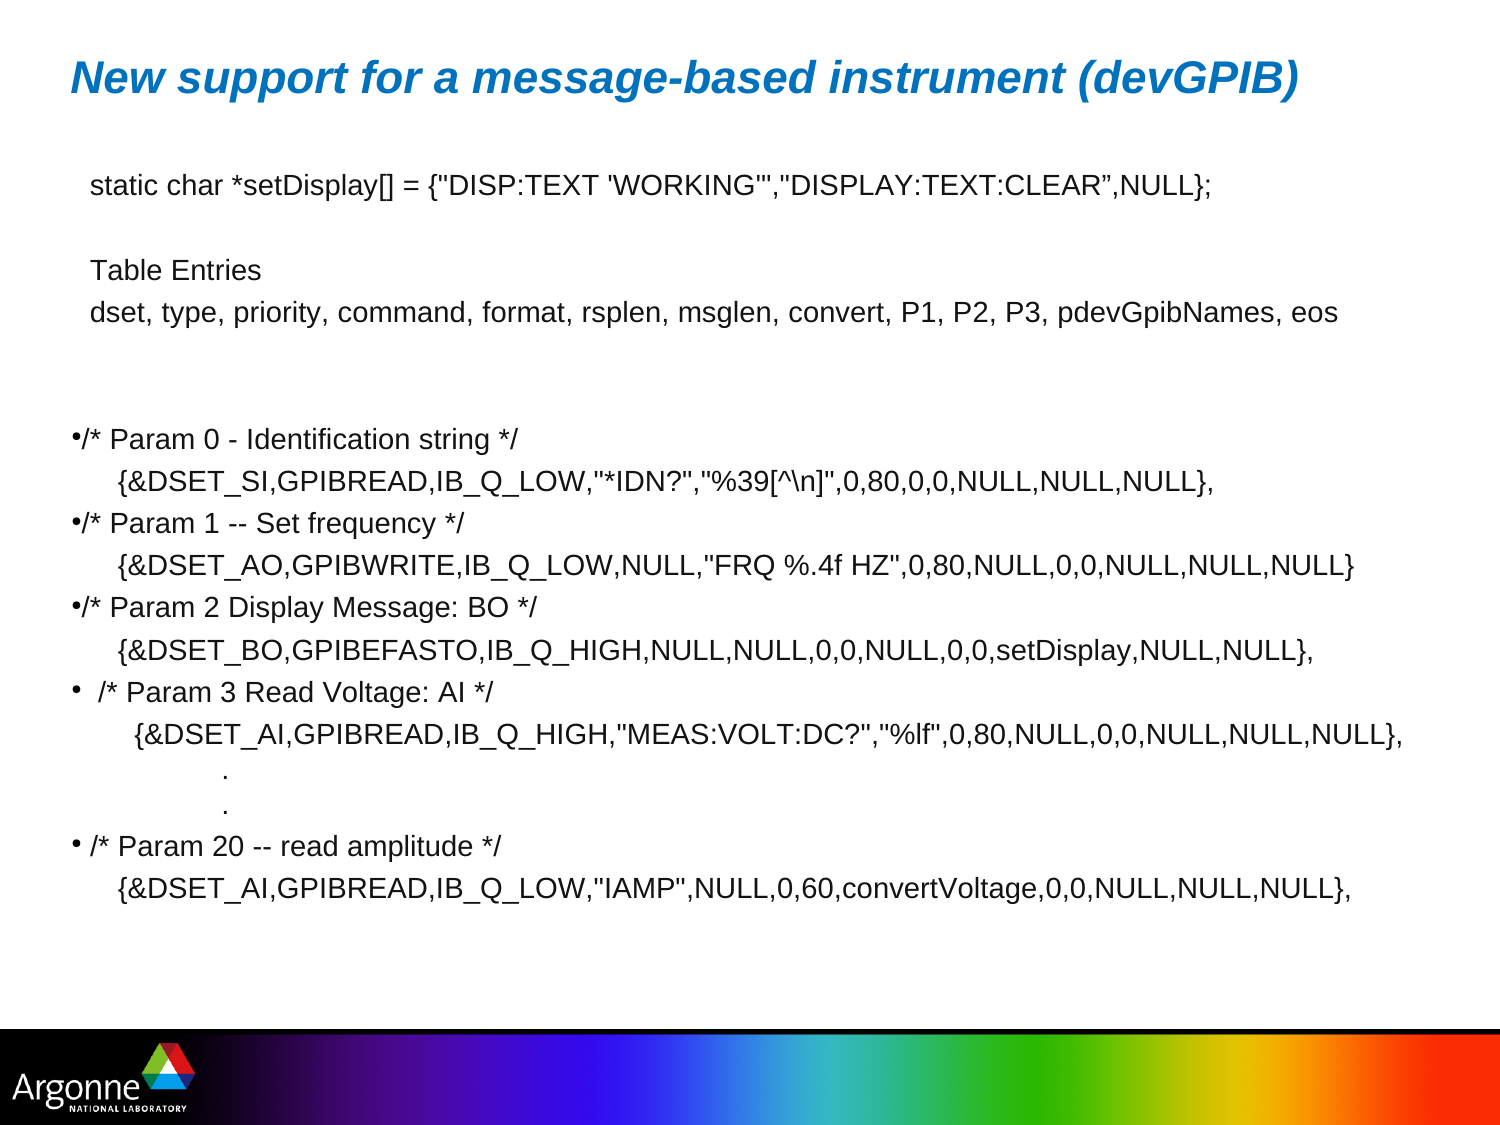

# New support for a message-based instrument (devGPIB)
static char *setDisplay[] = {"DISP:TEXT 'WORKING'","DISPLAY:TEXT:CLEAR”,NULL};
Table Entries
dset, type, priority, command, format, rsplen, msglen, convert, P1, P2, P3, pdevGpibNames, eos
/* Param 0 - Identification string */
	{&DSET_SI,GPIBREAD,IB_Q_LOW,"*IDN?","%39[^\n]",0,80,0,0,NULL,NULL,NULL},
/* Param 1 -- Set frequency */
	{&DSET_AO,GPIBWRITE,IB_Q_LOW,NULL,"FRQ %.4f HZ",0,80,NULL,0,0,NULL,NULL,NULL}
/* Param 2 Display Message: BO */
	{&DSET_BO,GPIBEFASTO,IB_Q_HIGH,NULL,NULL,0,0,NULL,0,0,setDisplay,NULL,NULL},
 /* Param 3 Read Voltage: AI */
	 {&DSET_AI,GPIBREAD,IB_Q_HIGH,"MEAS:VOLT:DC?","%lf",0,80,NULL,0,0,NULL,NULL,NULL},
	.
	.
 /* Param 20 -- read amplitude */
	{&DSET_AI,GPIBREAD,IB_Q_LOW,"IAMP",NULL,0,60,convertVoltage,0,0,NULL,NULL,NULL},